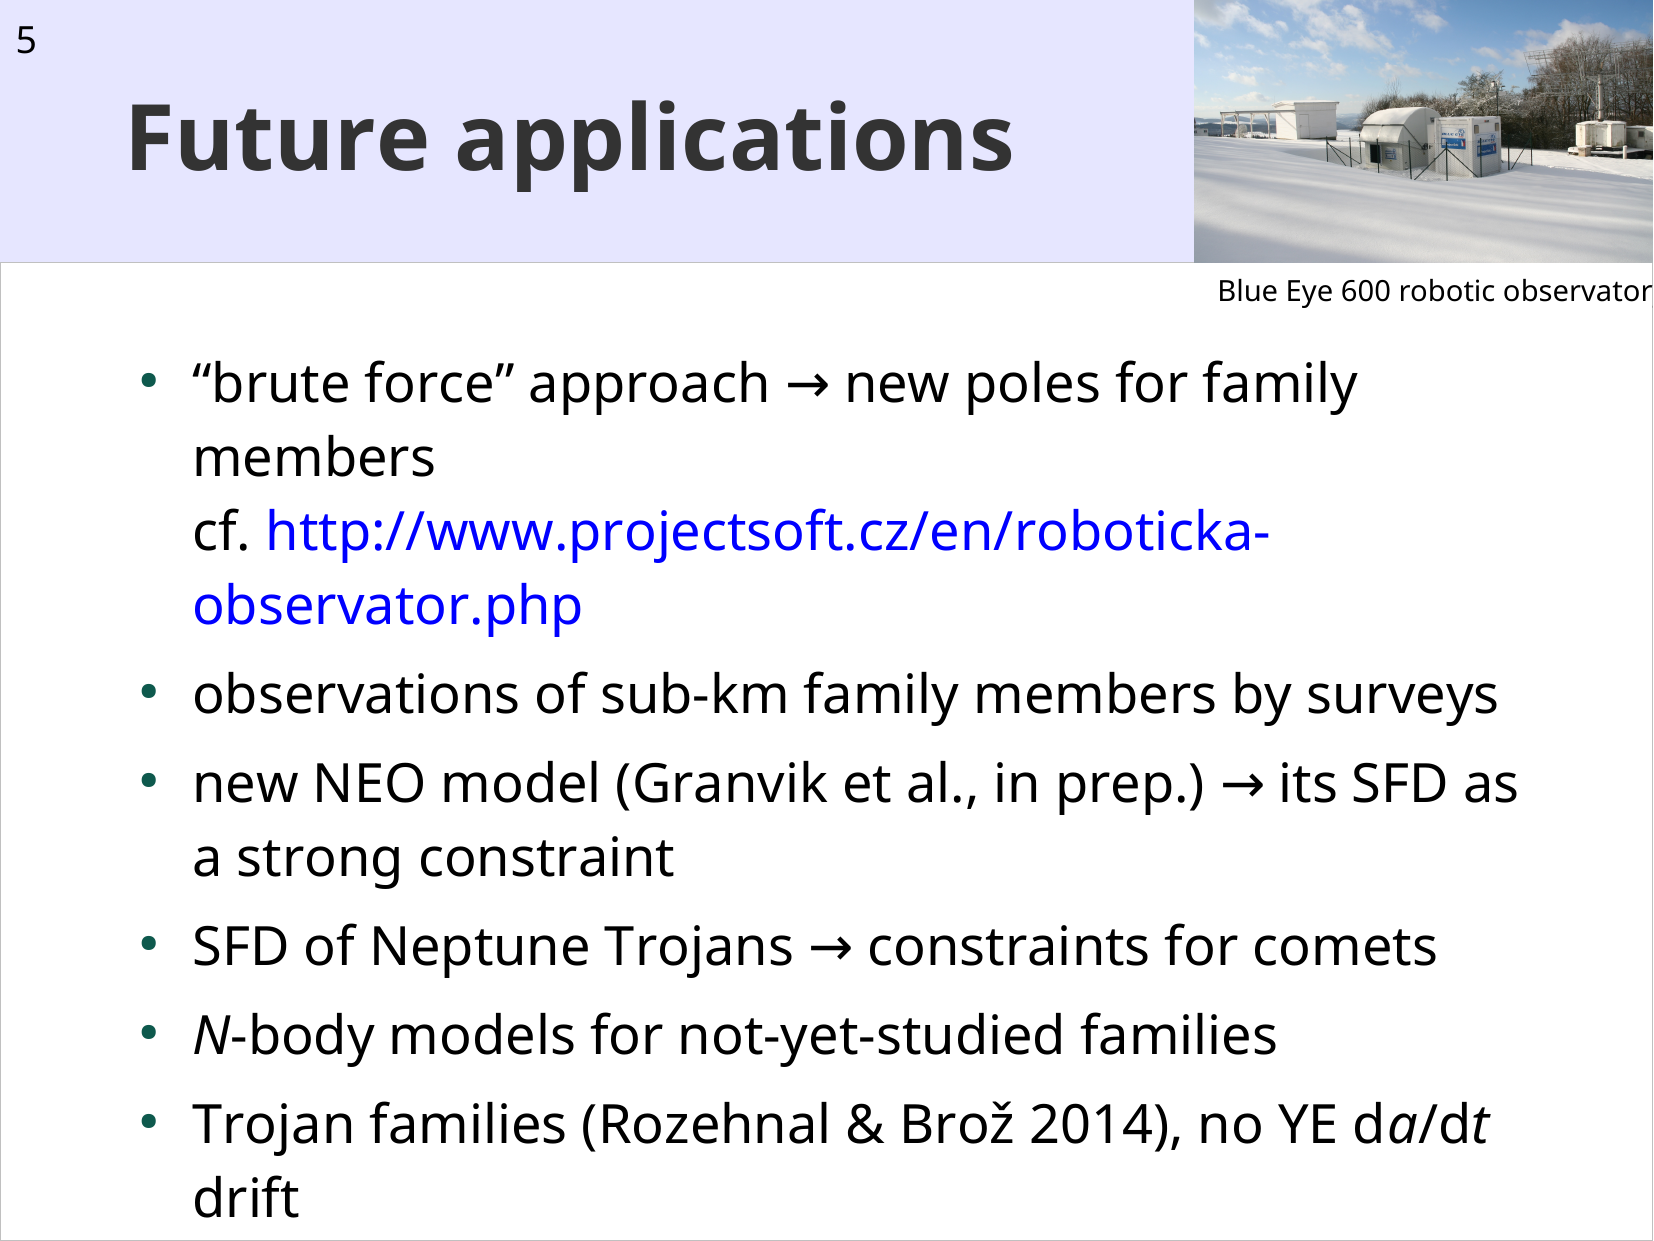

5
# Future applications
Blue Eye 600 robotic observatory
“brute force” approach → new poles for family members
cf. http://www.projectsoft.cz/en/roboticka-observator.php
observations of sub-km family members by surveys
new NEO model (Granvik et al., in prep.) → its SFD as a strong constraint
SFD of Neptune Trojans → constraints for comets
N-body models for not-yet-studied families
Trojan families (Rozehnal & Brož 2014), no YE da/dt drift